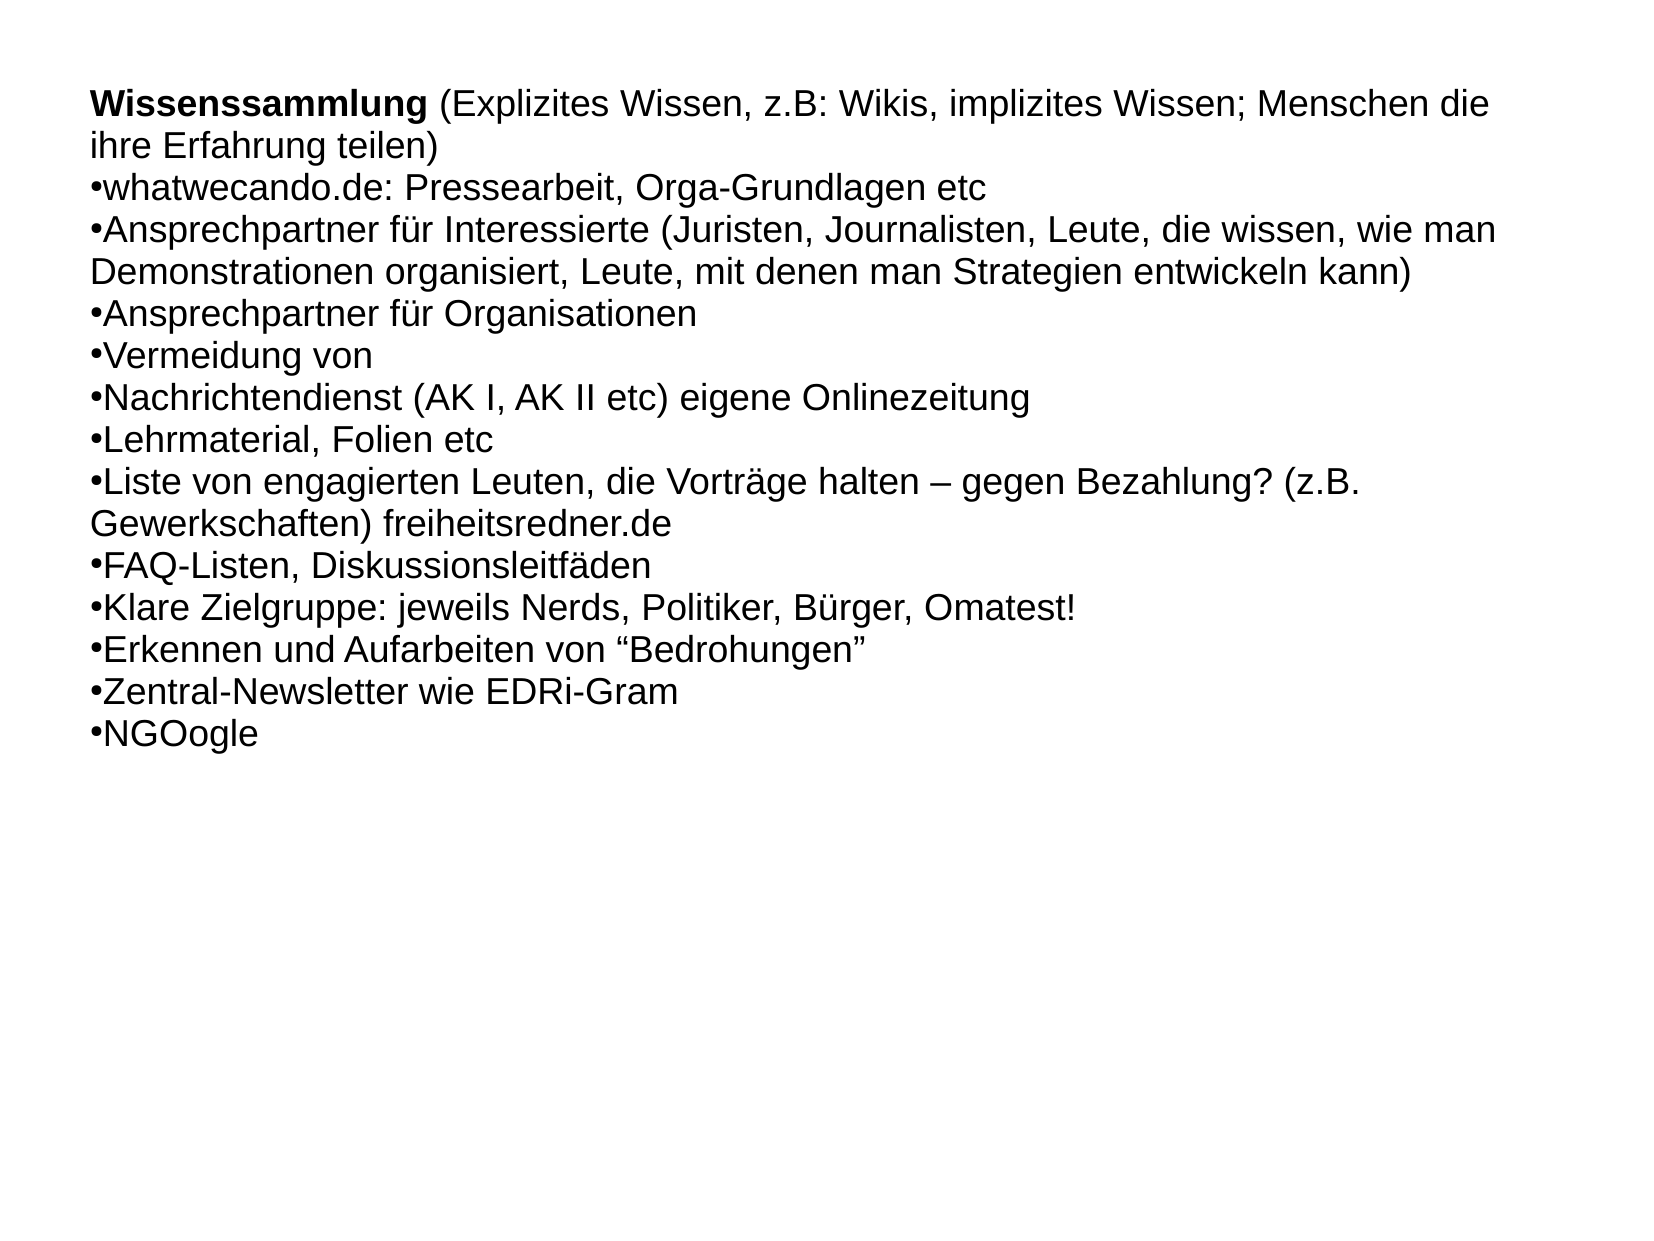

Wissenssammlung (Explizites Wissen, z.B: Wikis, implizites Wissen; Menschen die ihre Erfahrung teilen)
whatwecando.de: Pressearbeit, Orga-Grundlagen etc
Ansprechpartner für Interessierte (Juristen, Journalisten, Leute, die wissen, wie man Demonstrationen organisiert, Leute, mit denen man Strategien entwickeln kann)
Ansprechpartner für Organisationen
Vermeidung von
Nachrichtendienst (AK I, AK II etc) eigene Onlinezeitung
Lehrmaterial, Folien etc
Liste von engagierten Leuten, die Vorträge halten – gegen Bezahlung? (z.B. Gewerkschaften) freiheitsredner.de
FAQ-Listen, Diskussionsleitfäden
Klare Zielgruppe: jeweils Nerds, Politiker, Bürger, Omatest!
Erkennen und Aufarbeiten von “Bedrohungen”
Zentral-Newsletter wie EDRi-Gram
NGOogle